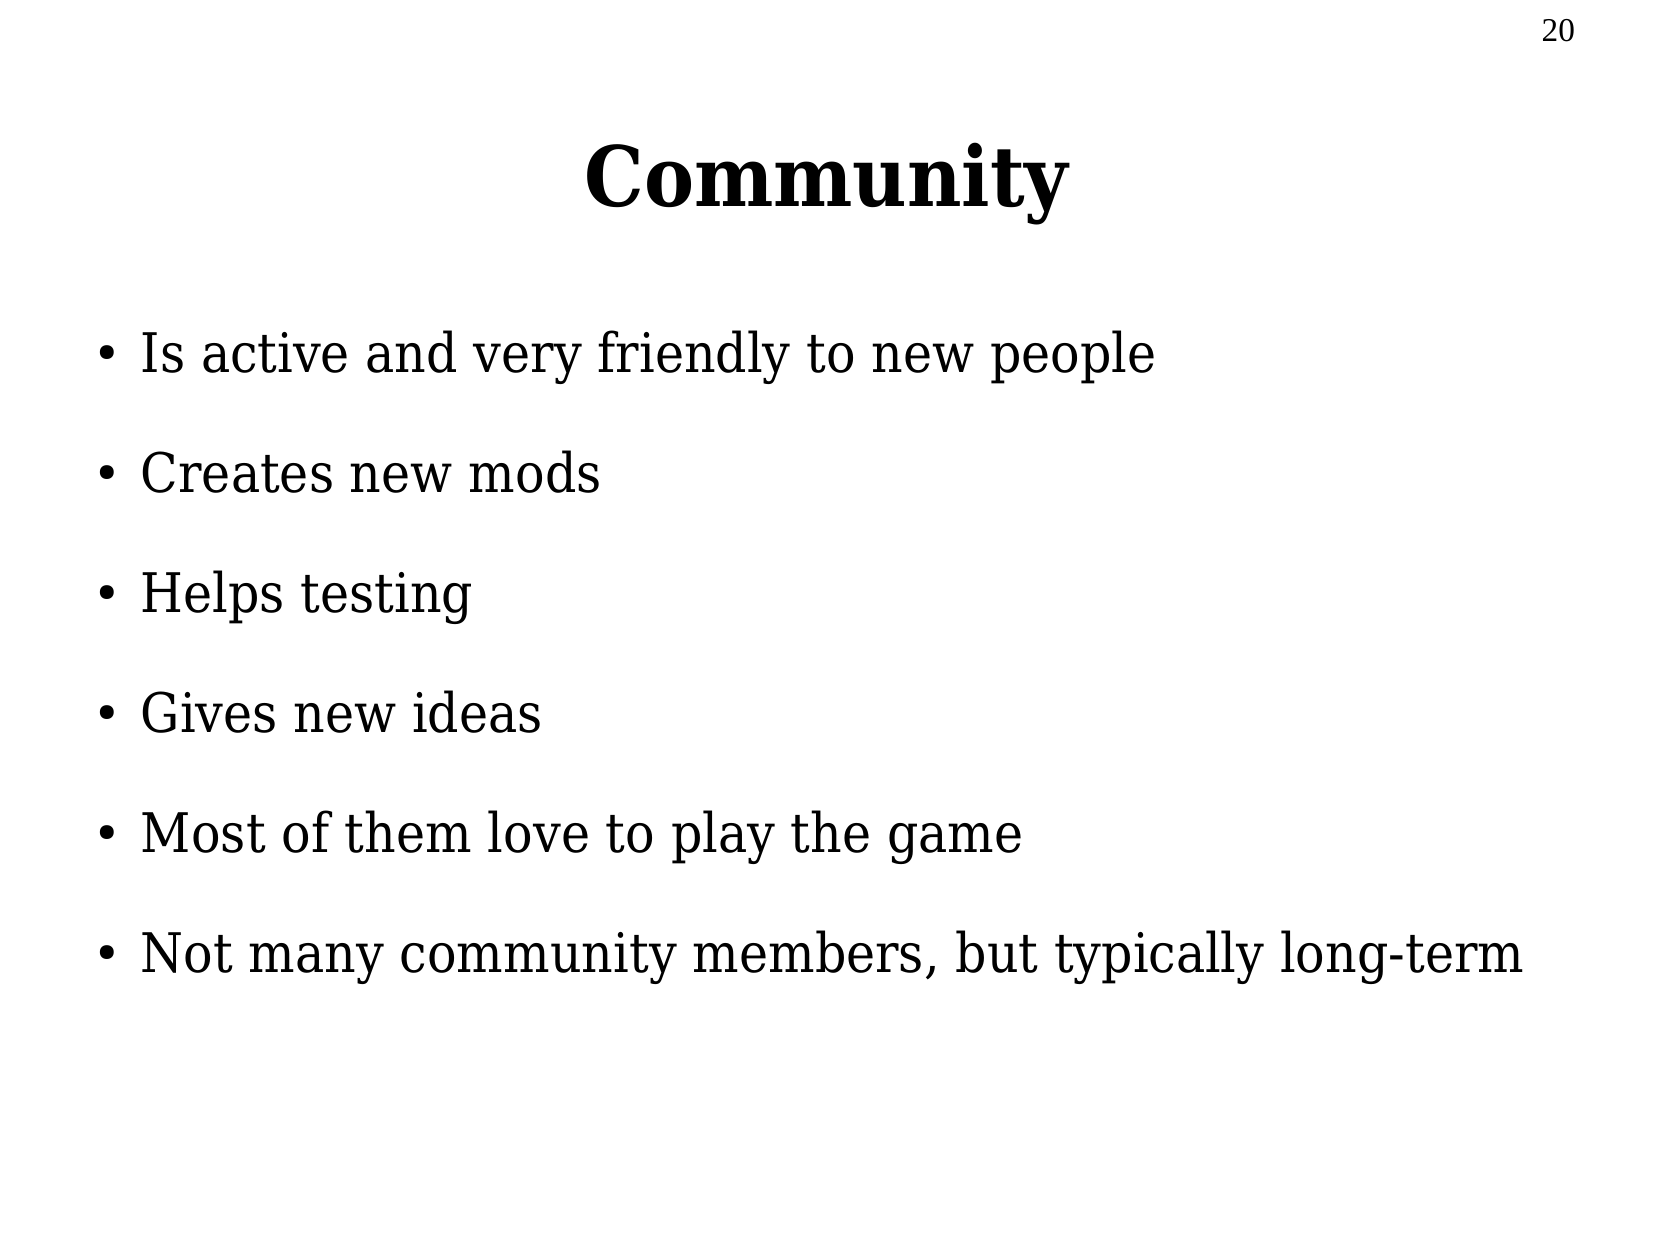

# Community
Is active and very friendly to new people
Creates new mods
Helps testing
Gives new ideas
Most of them love to play the game
Not many community members, but typically long-term